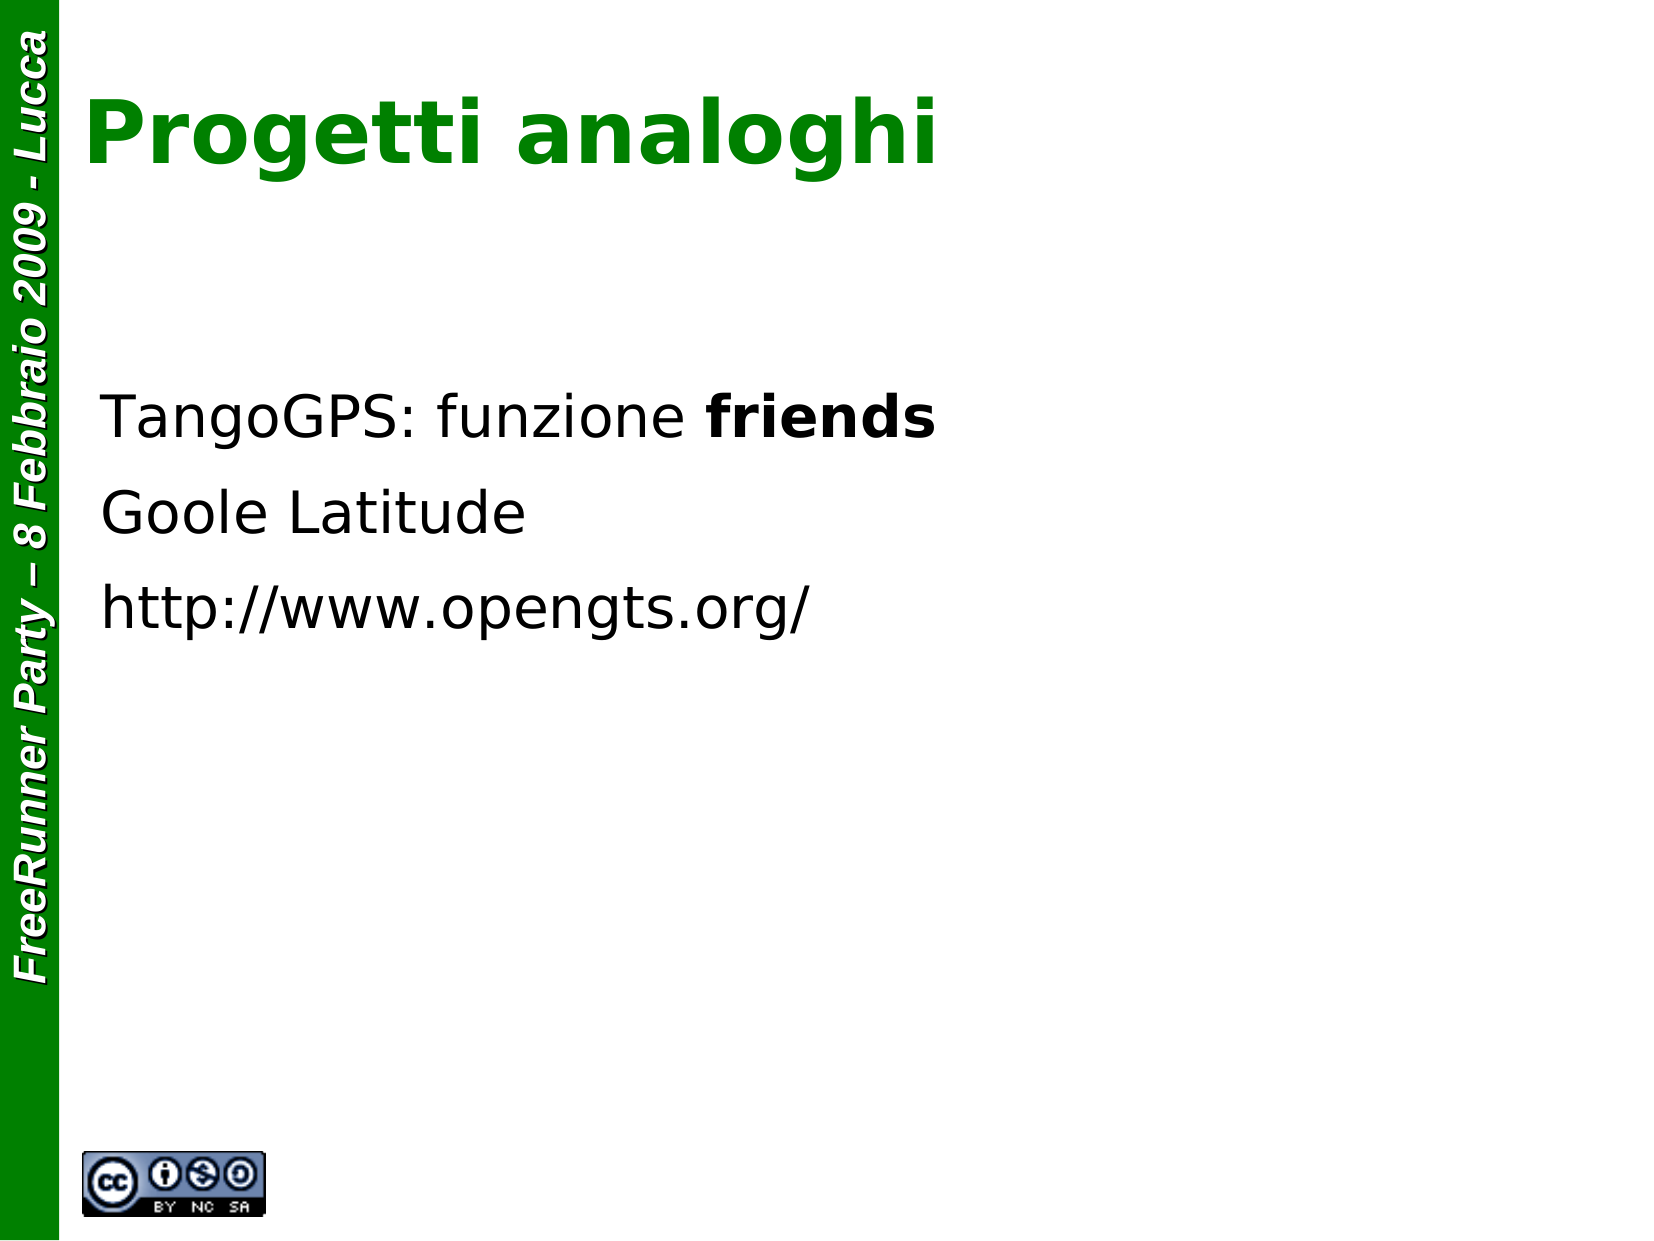

# Progetti analoghi
TangoGPS: funzione friends
Goole Latitude
http://www.opengts.org/